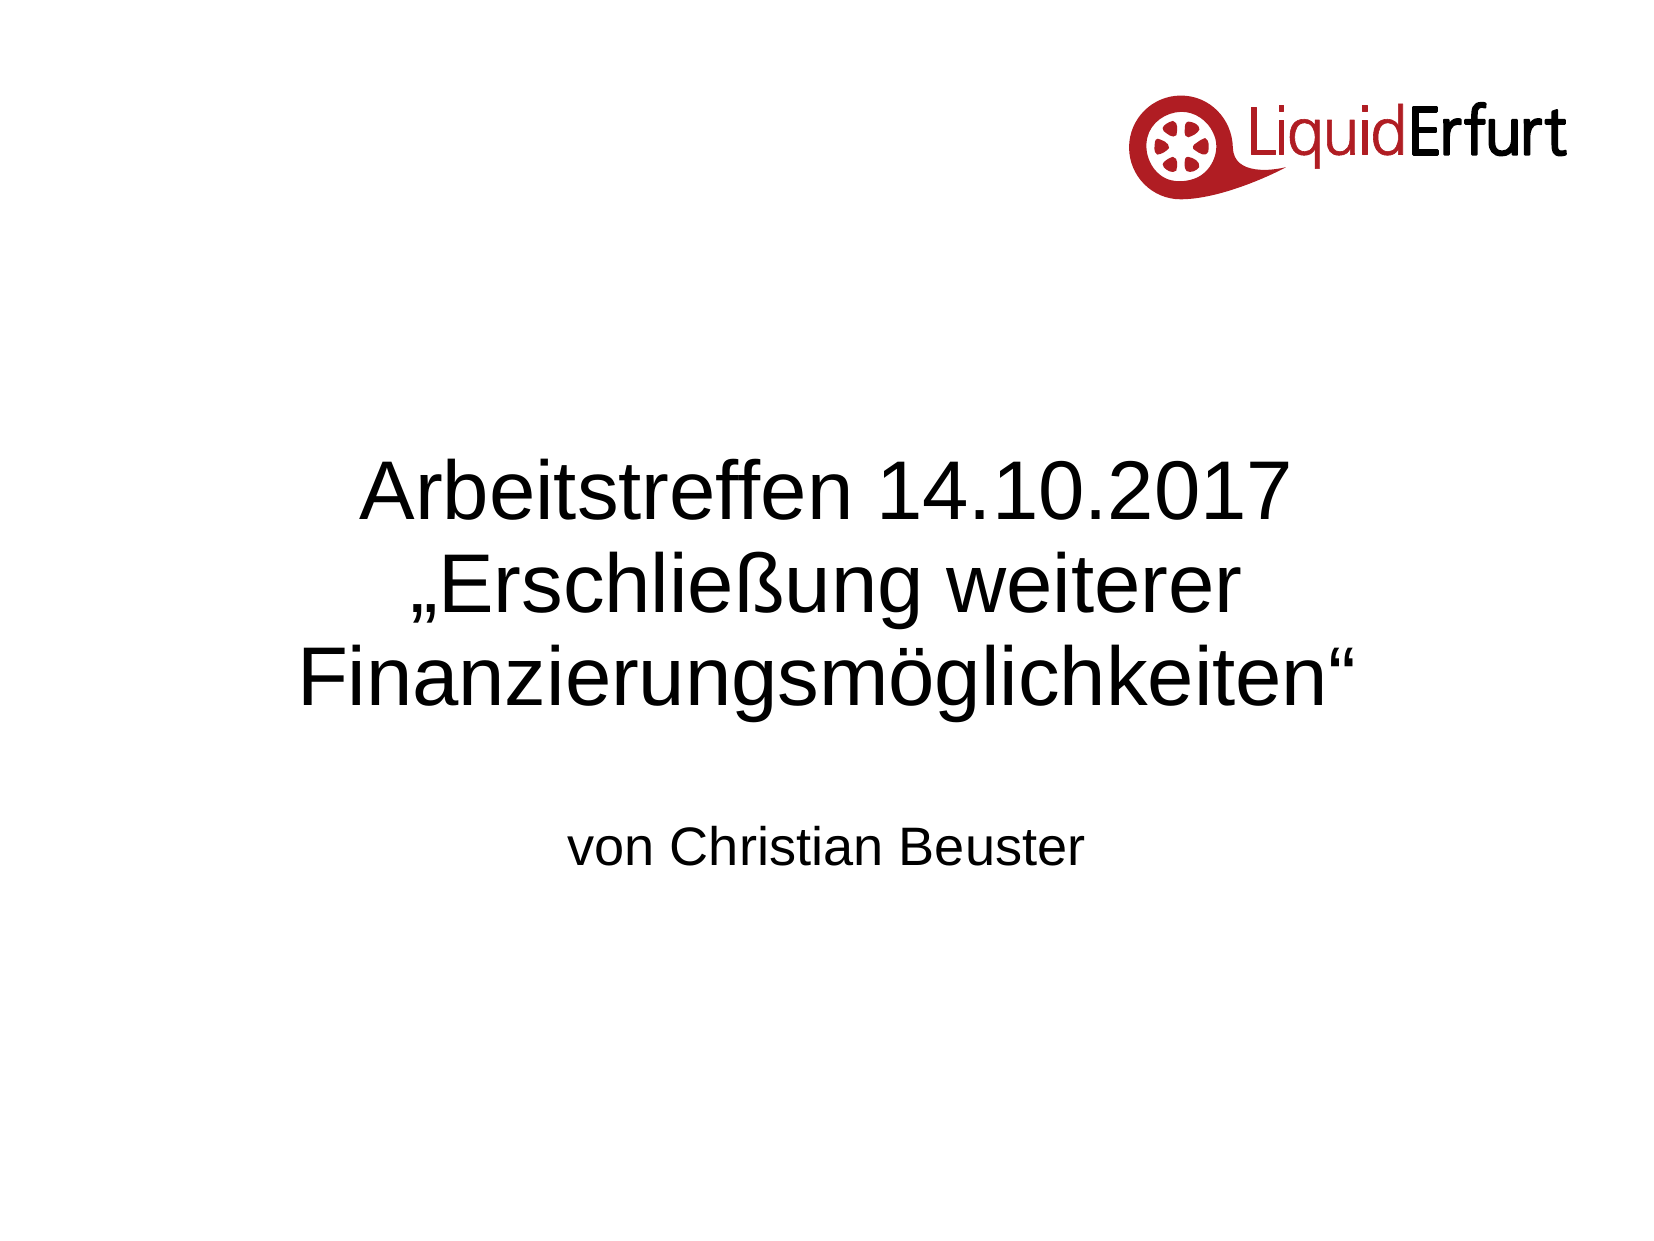

# Arbeitstreffen 14.10.2017
„Erschließung weiterer Finanzierungsmöglichkeiten“
von Christian Beuster